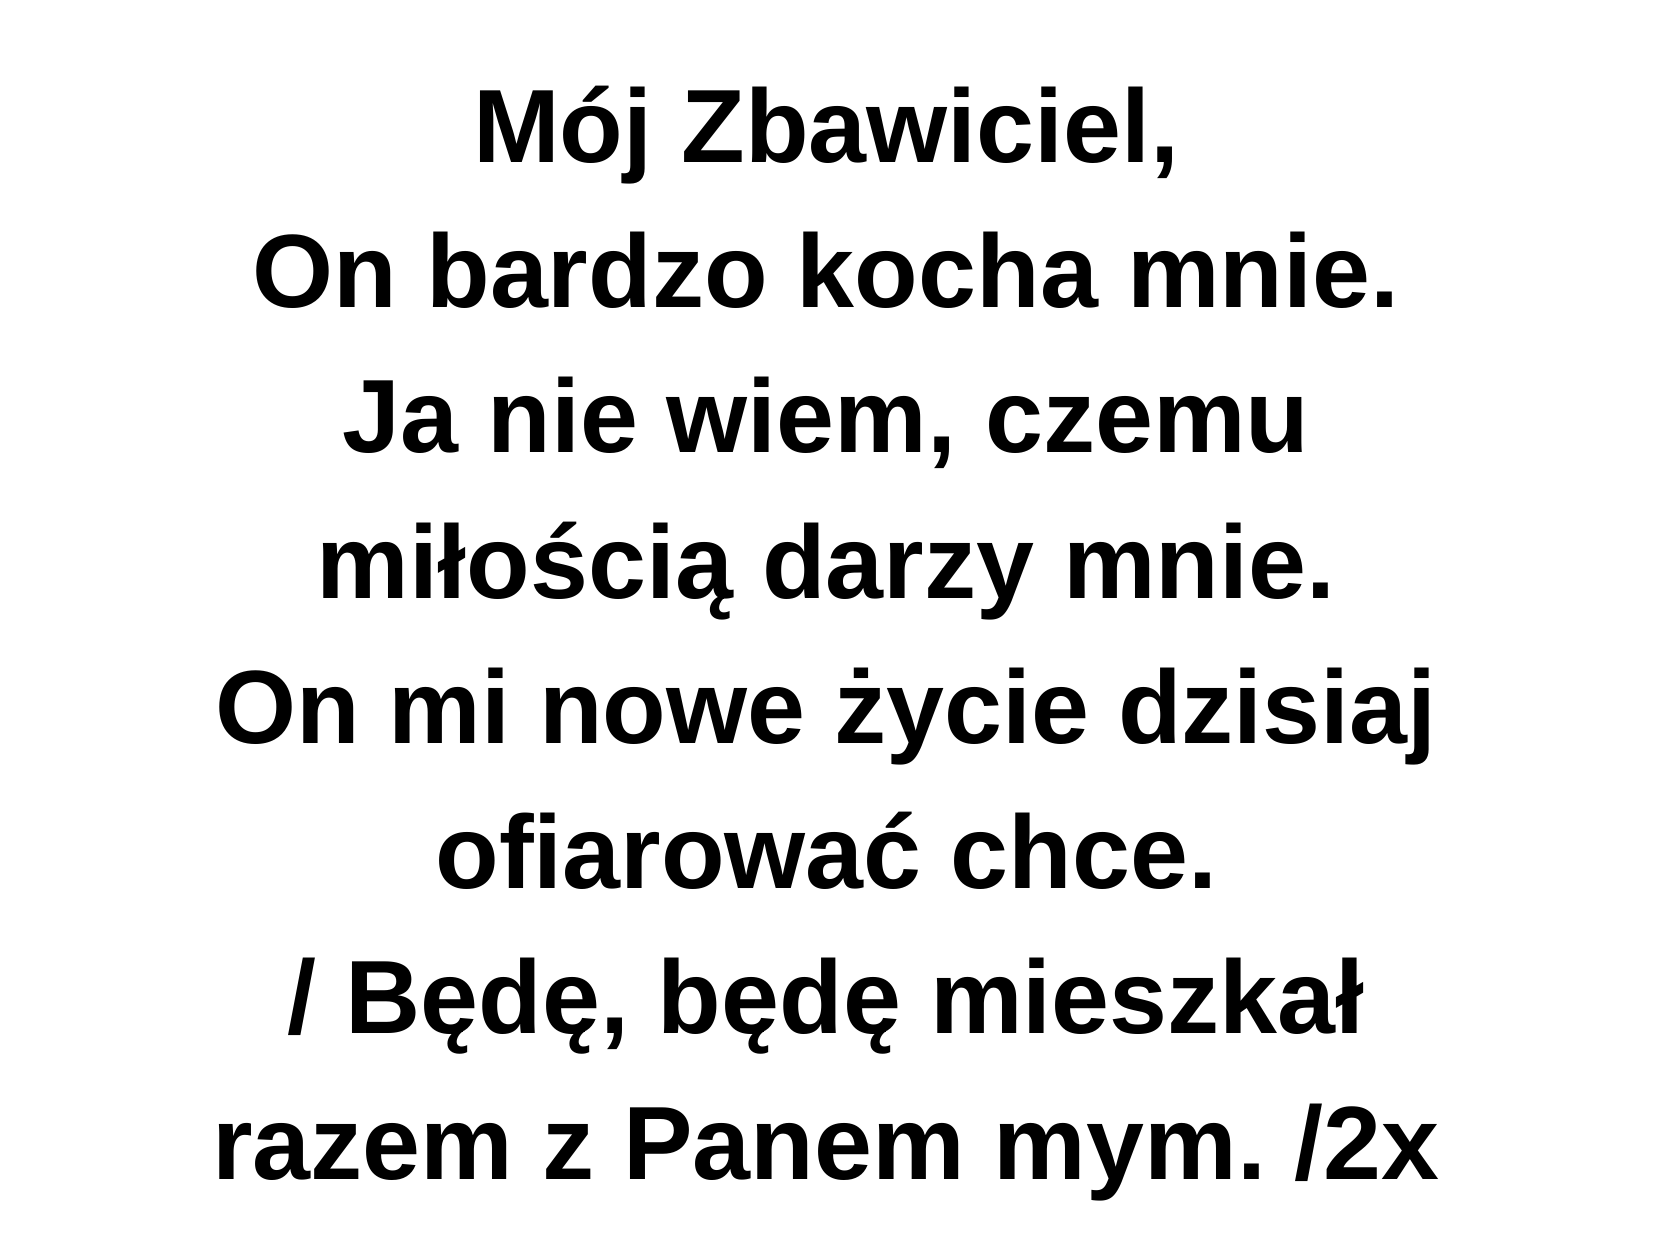

# Mój Zbawiciel,
On bardzo kocha mnie.
Ja nie wiem, czemu
miłością darzy mnie.
On mi nowe życie dzisiaj
ofiarować chce.
/ Będę, będę mieszkał
razem z Panem mym. /2x